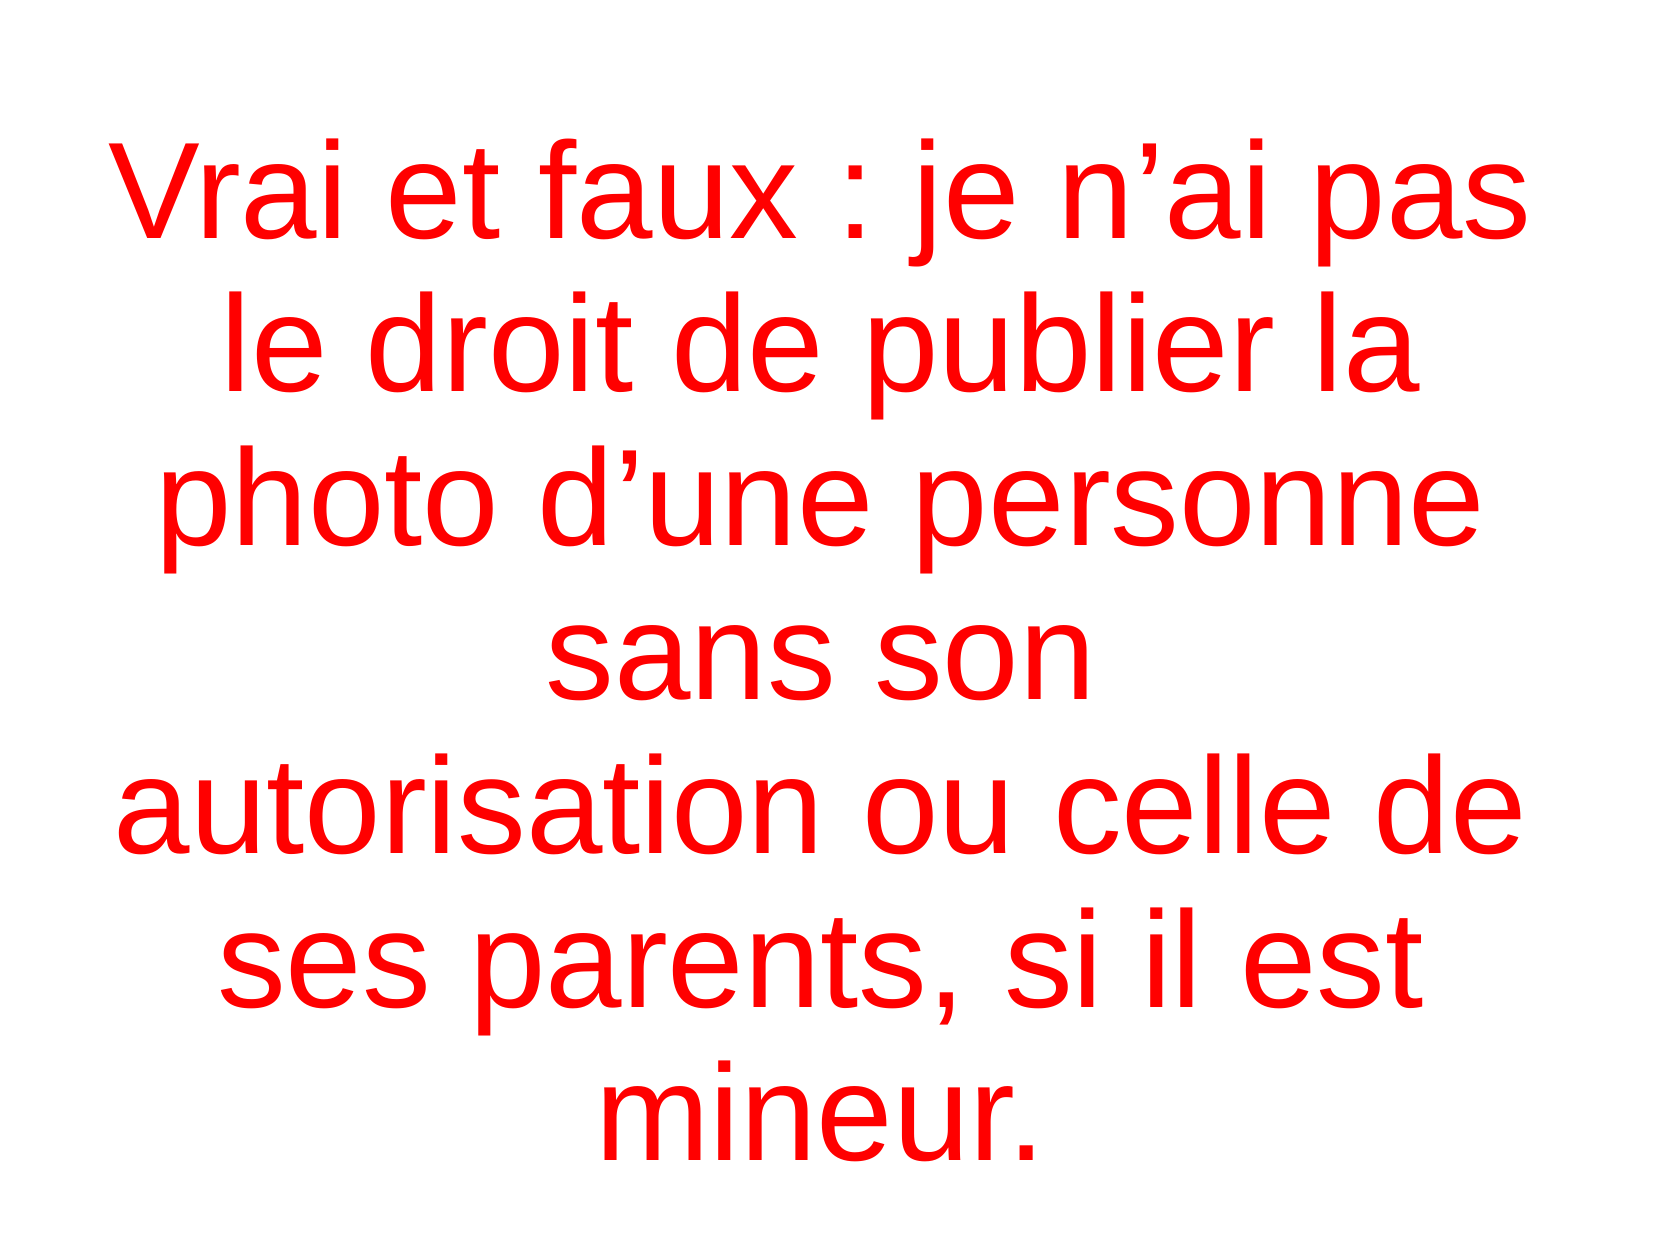

Vrai et faux : je n’ai pas le droit de publier la photo d’une personne sans son
autorisation ou celle de ses parents, si il est mineur.